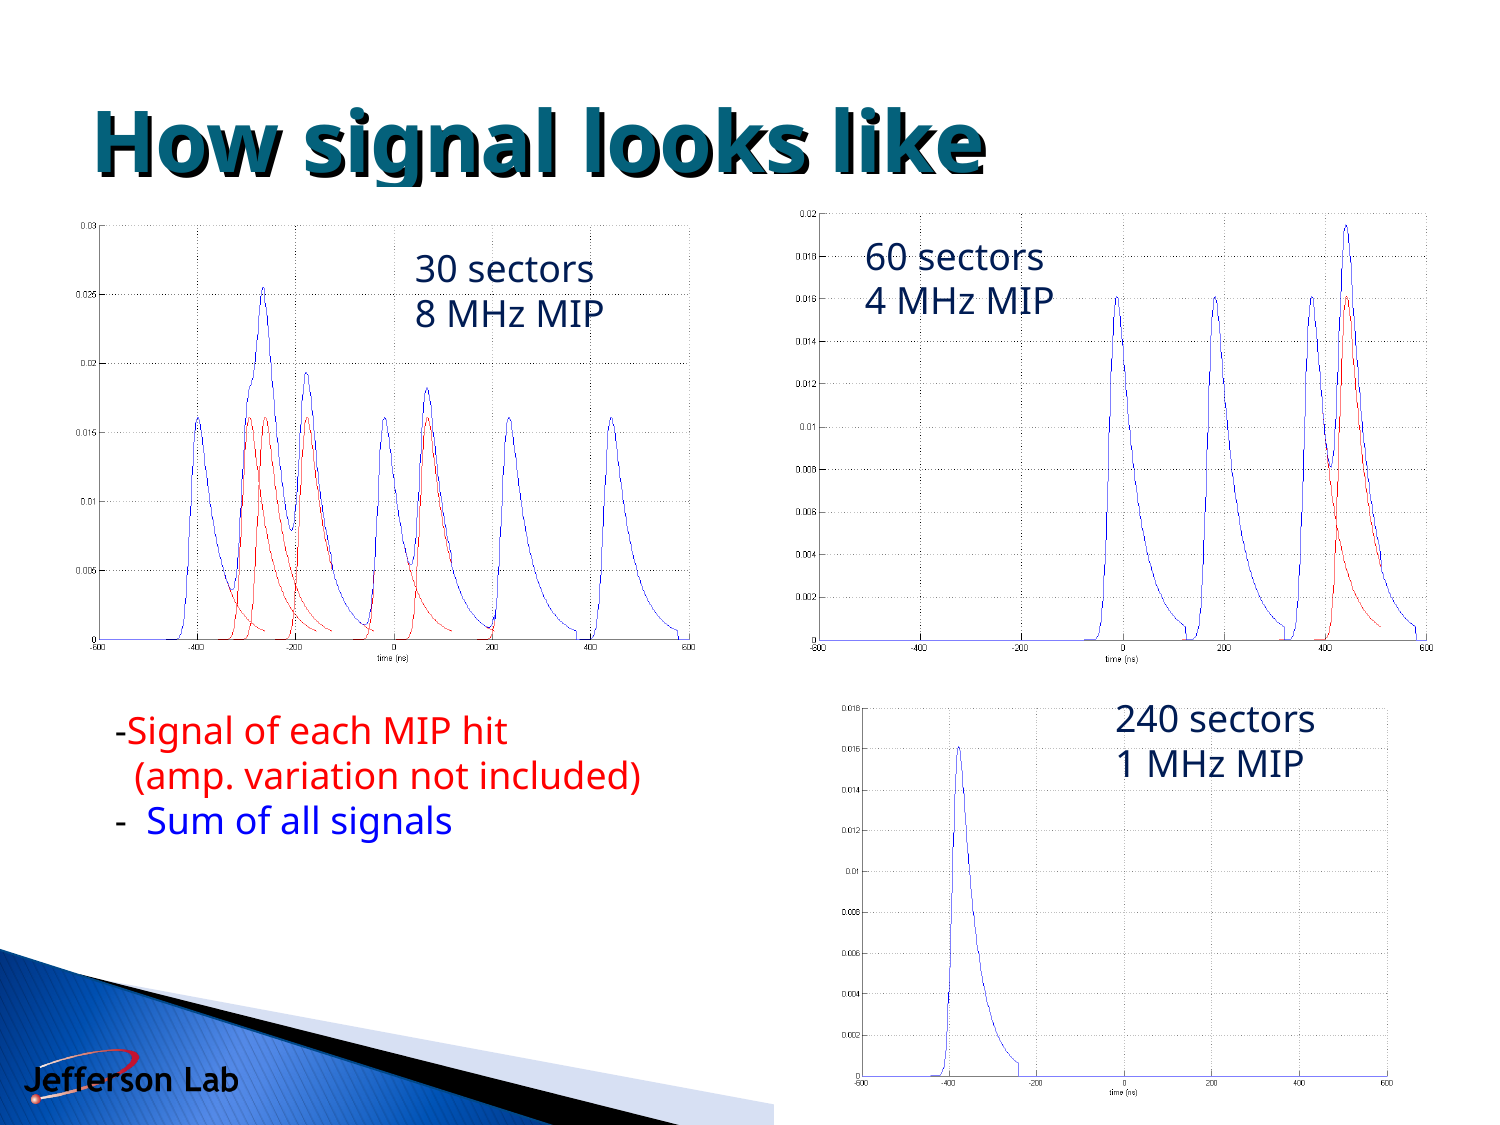

# How signal looks like
60 sectors
4 MHz MIP
30 sectors
8 MHz MIP
240 sectors
1 MHz MIP
Signal of each MIP hit
 (amp. variation not included)
 Sum of all signals
SoLID Collaboration Meeting
7